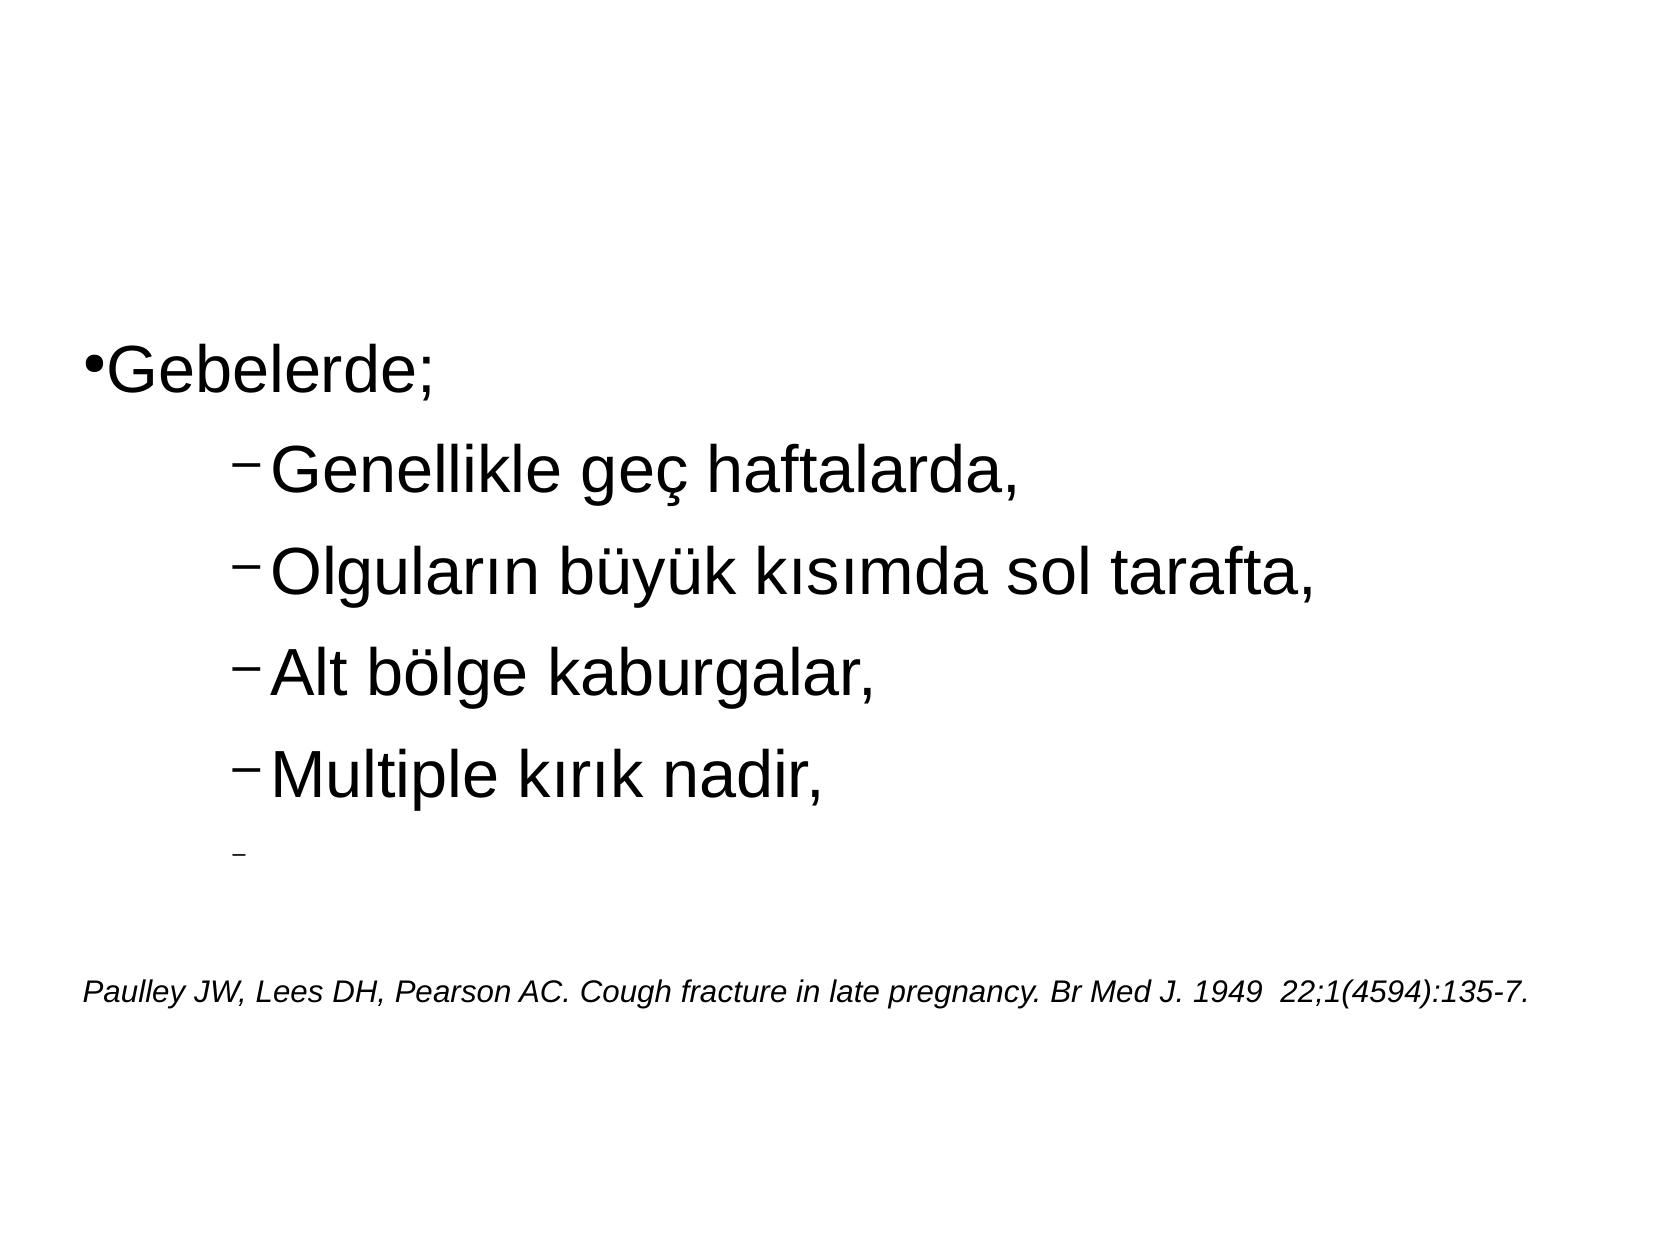

#
Gebelerde;
Genellikle geç haftalarda,
Olguların büyük kısımda sol tarafta,
Alt bölge kaburgalar,
Multiple kırık nadir,
Paulley JW, Lees DH, Pearson AC. Cough fracture in late pregnancy. Br Med J. 1949 22;1(4594):135-7.